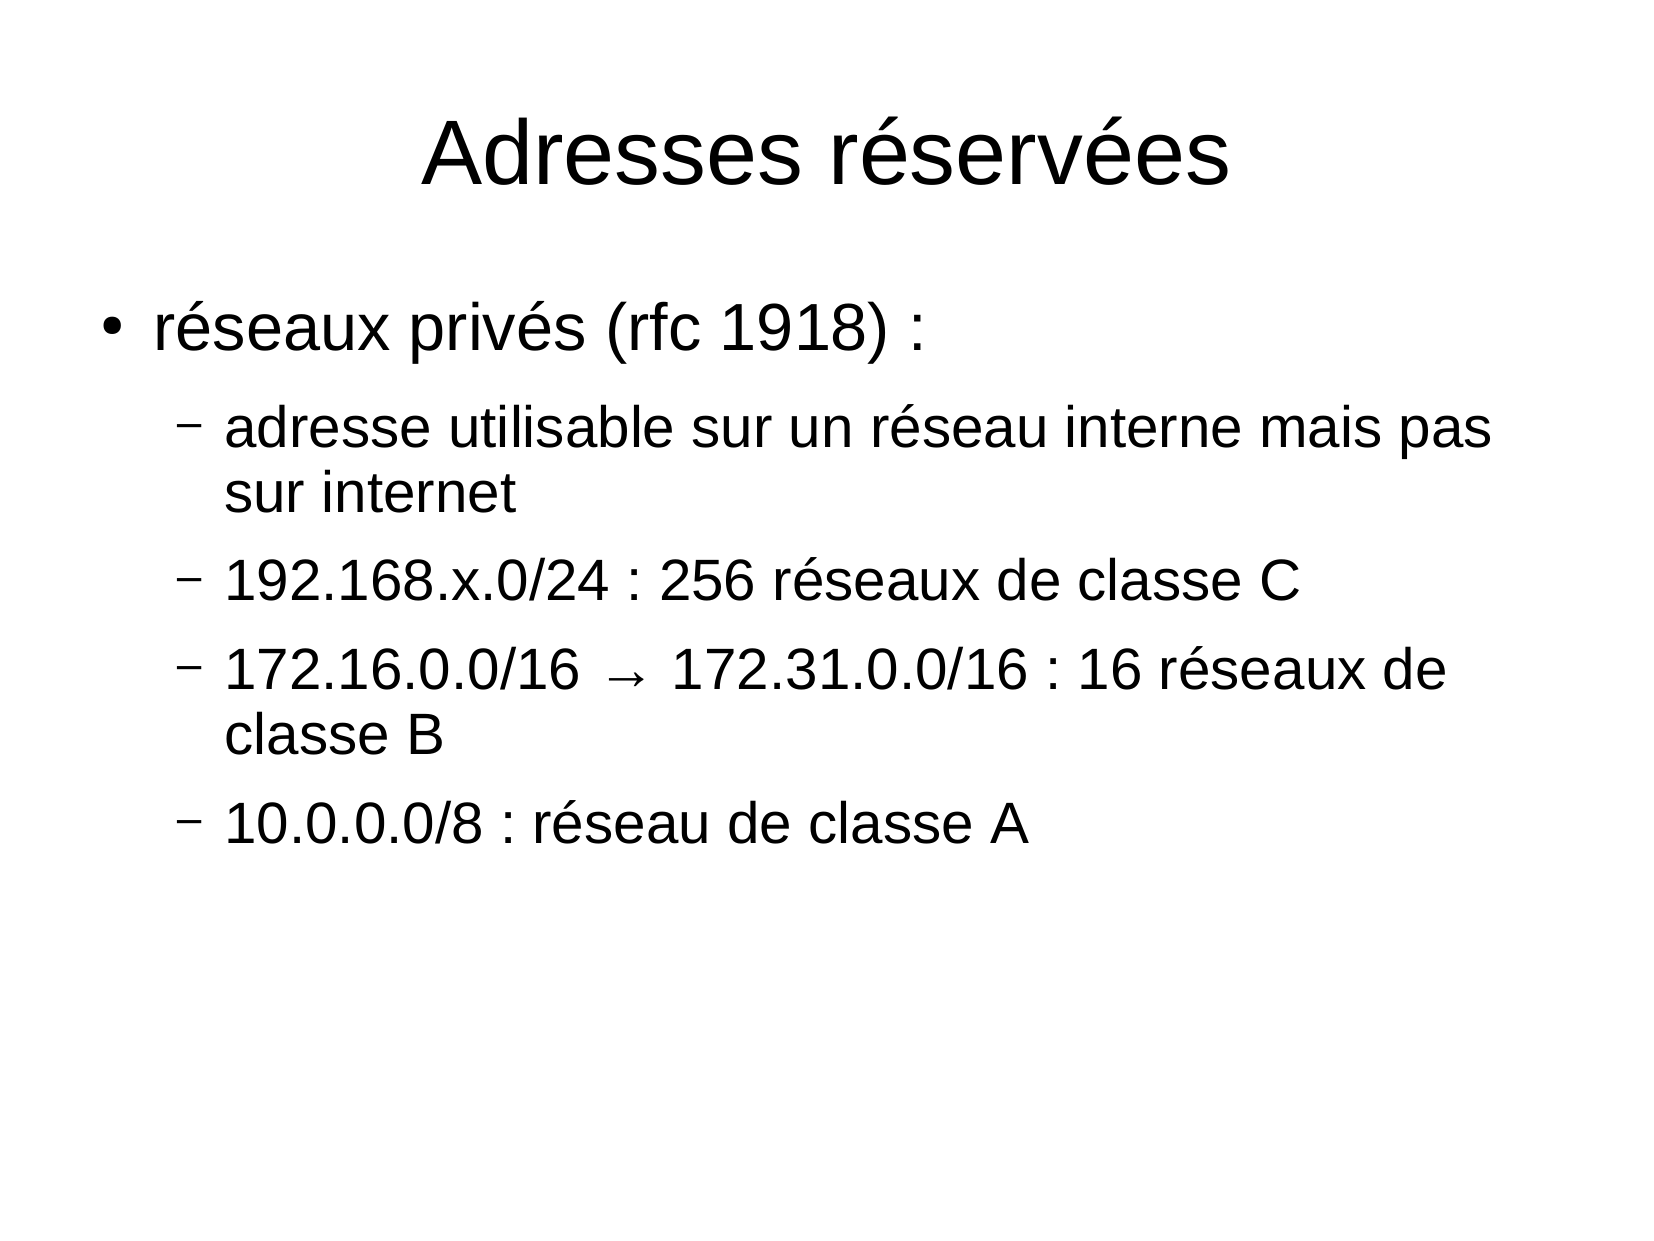

# Adresses réservées
réseaux privés (rfc 1918) :
adresse utilisable sur un réseau interne mais pas sur internet
192.168.x.0/24 : 256 réseaux de classe C
172.16.0.0/16 → 172.31.0.0/16 : 16 réseaux de classe B
10.0.0.0/8 : réseau de classe A